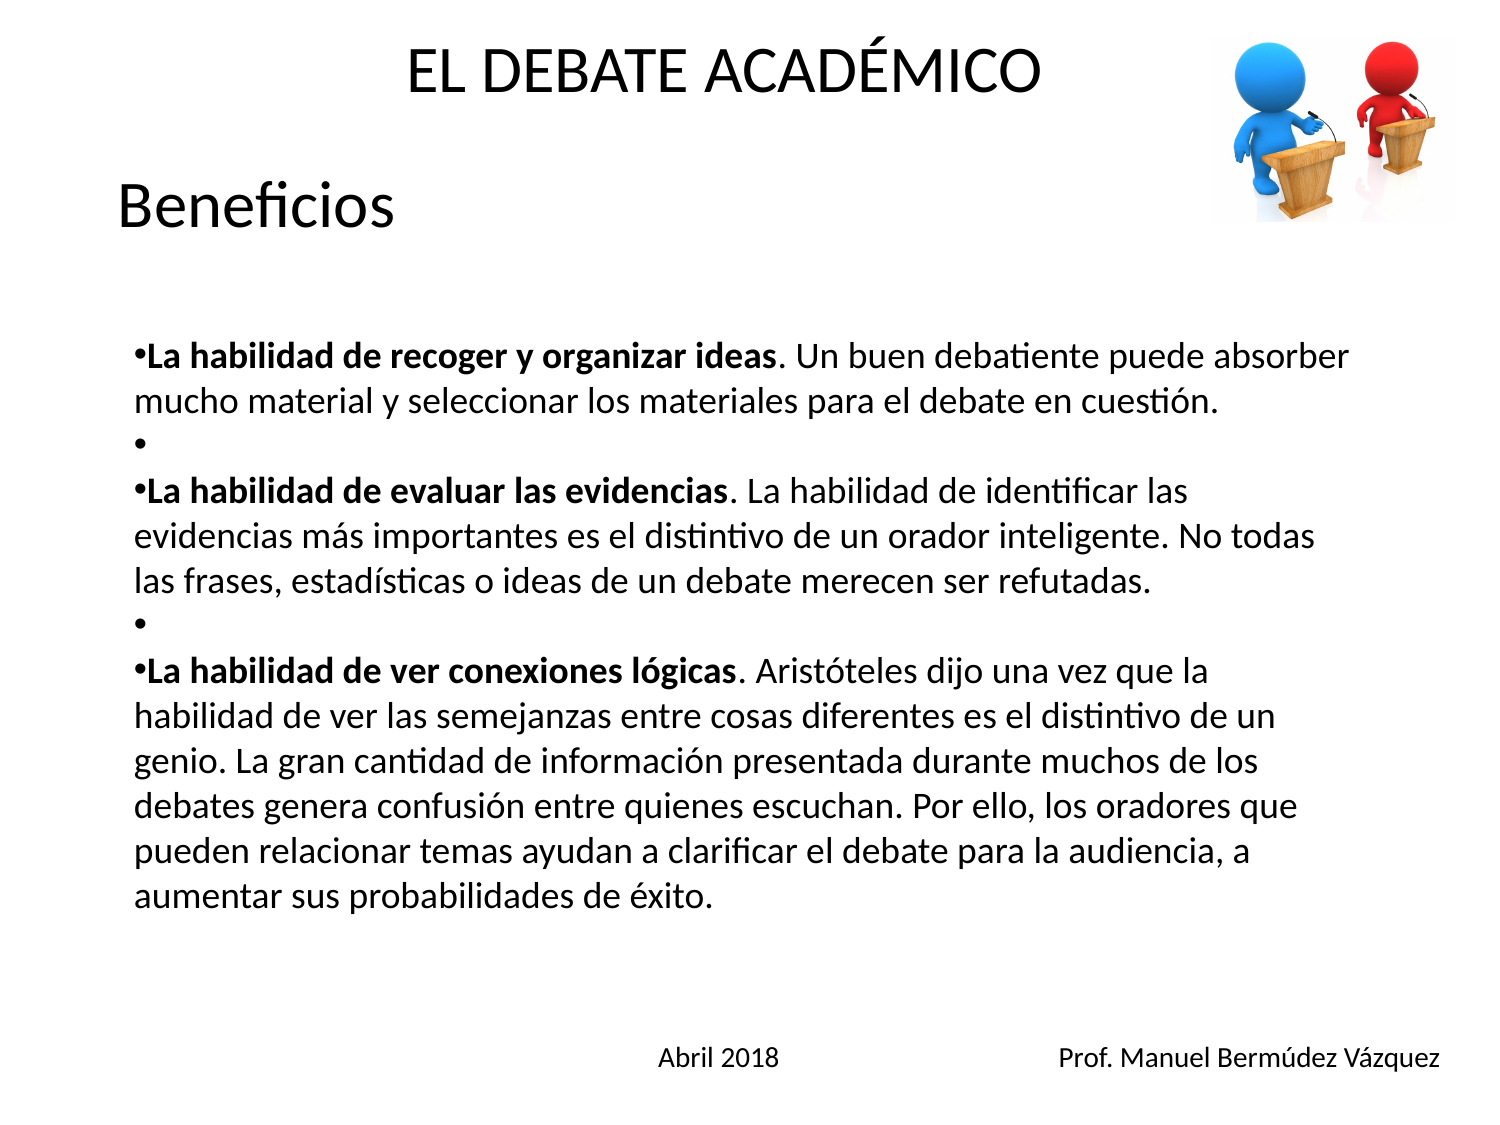

Beneficios
La habilidad de recoger y organizar ideas. Un buen debatiente puede absorber mucho material y seleccionar los materiales para el debate en cuestión.
La habilidad de evaluar las evidencias. La habilidad de identificar las evidencias más importantes es el distintivo de un orador inteligente. No todas las frases, estadísticas o ideas de un debate merecen ser refutadas.
La habilidad de ver conexiones lógicas. Aristóteles dijo una vez que la habilidad de ver las semejanzas entre cosas diferentes es el distintivo de un genio. La gran cantidad de información presentada durante muchos de los debates genera confusión entre quienes escuchan. Por ello, los oradores que pueden relacionar temas ayudan a clarificar el debate para la audiencia, a aumentar sus probabilidades de éxito.